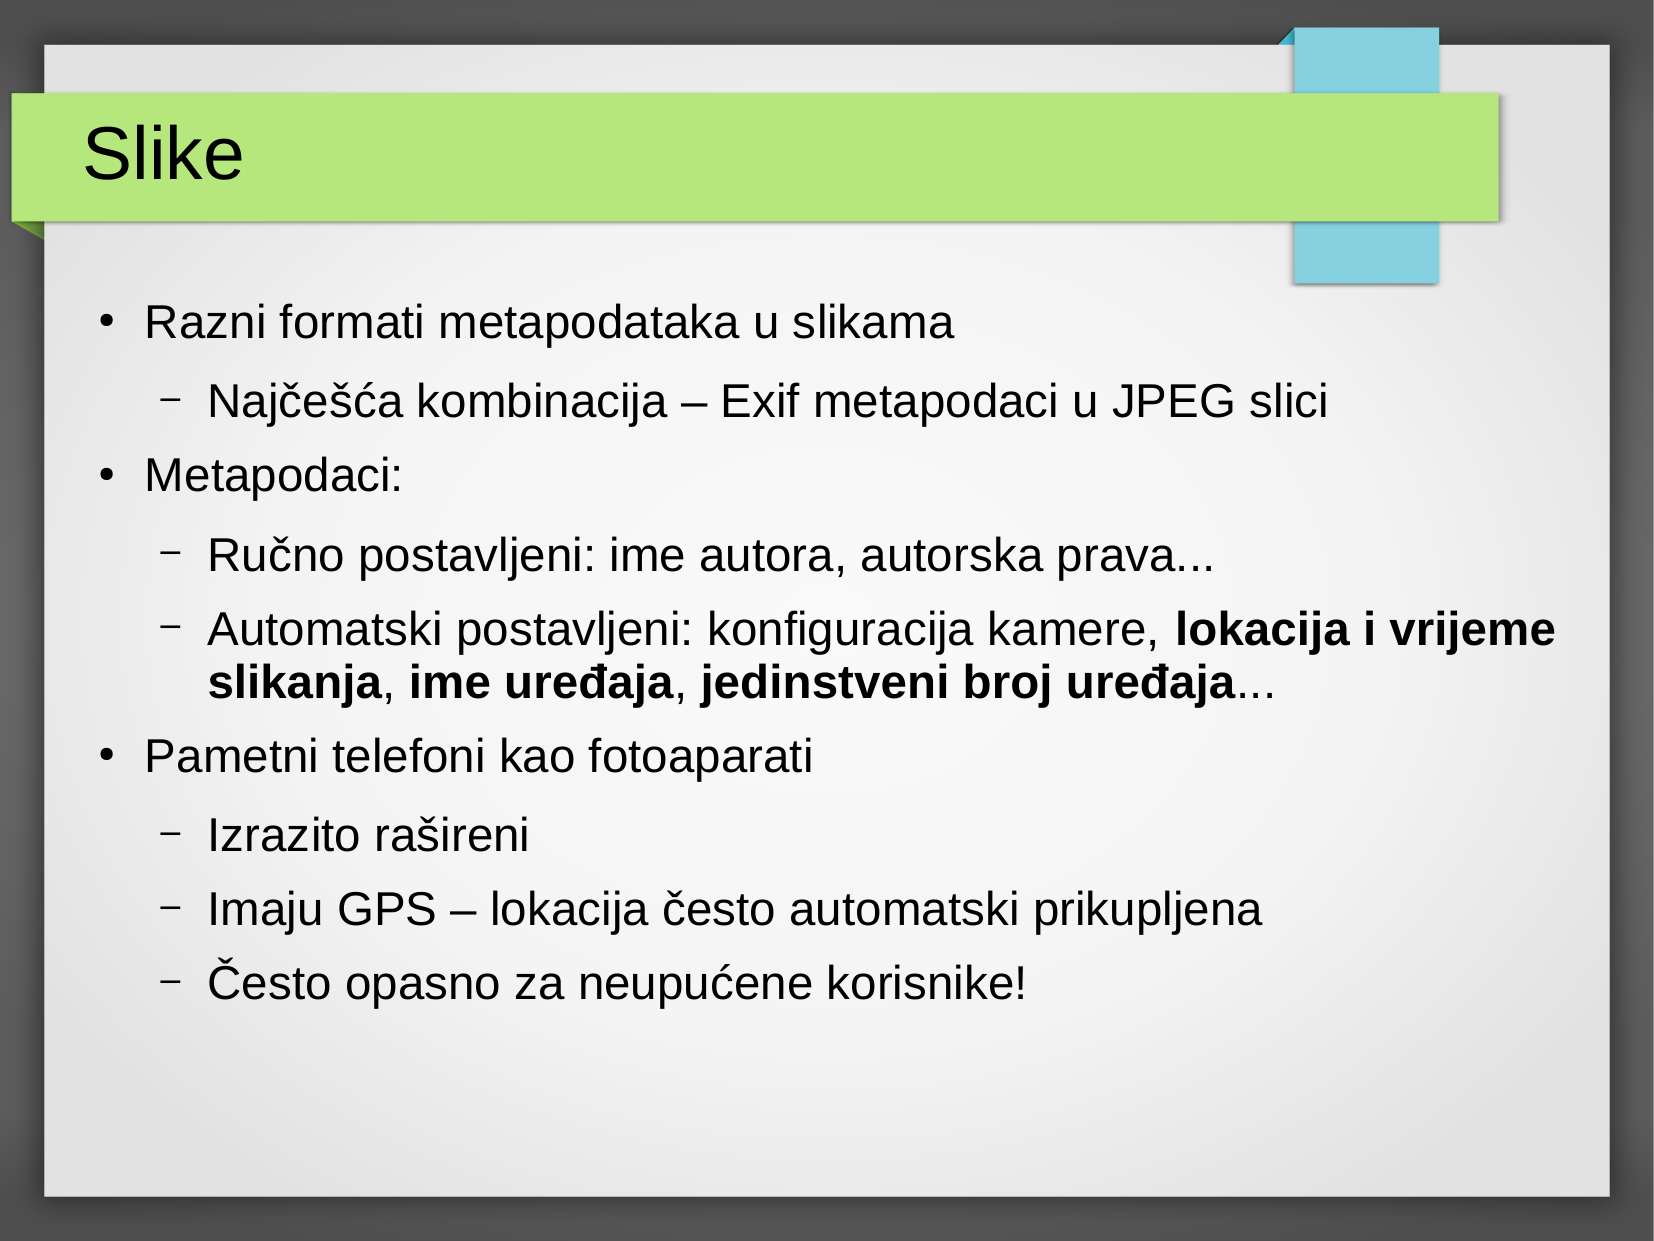

# Slike
Razni formati metapodataka u slikama
Najčešća kombinacija – Exif metapodaci u JPEG slici
Metapodaci:
Ručno postavljeni: ime autora, autorska prava...
Automatski postavljeni: konfiguracija kamere, lokacija i vrijeme slikanja, ime uređaja, jedinstveni broj uređaja...
Pametni telefoni kao fotoaparati
Izrazito rašireni
Imaju GPS – lokacija često automatski prikupljena
Često opasno za neupućene korisnike!